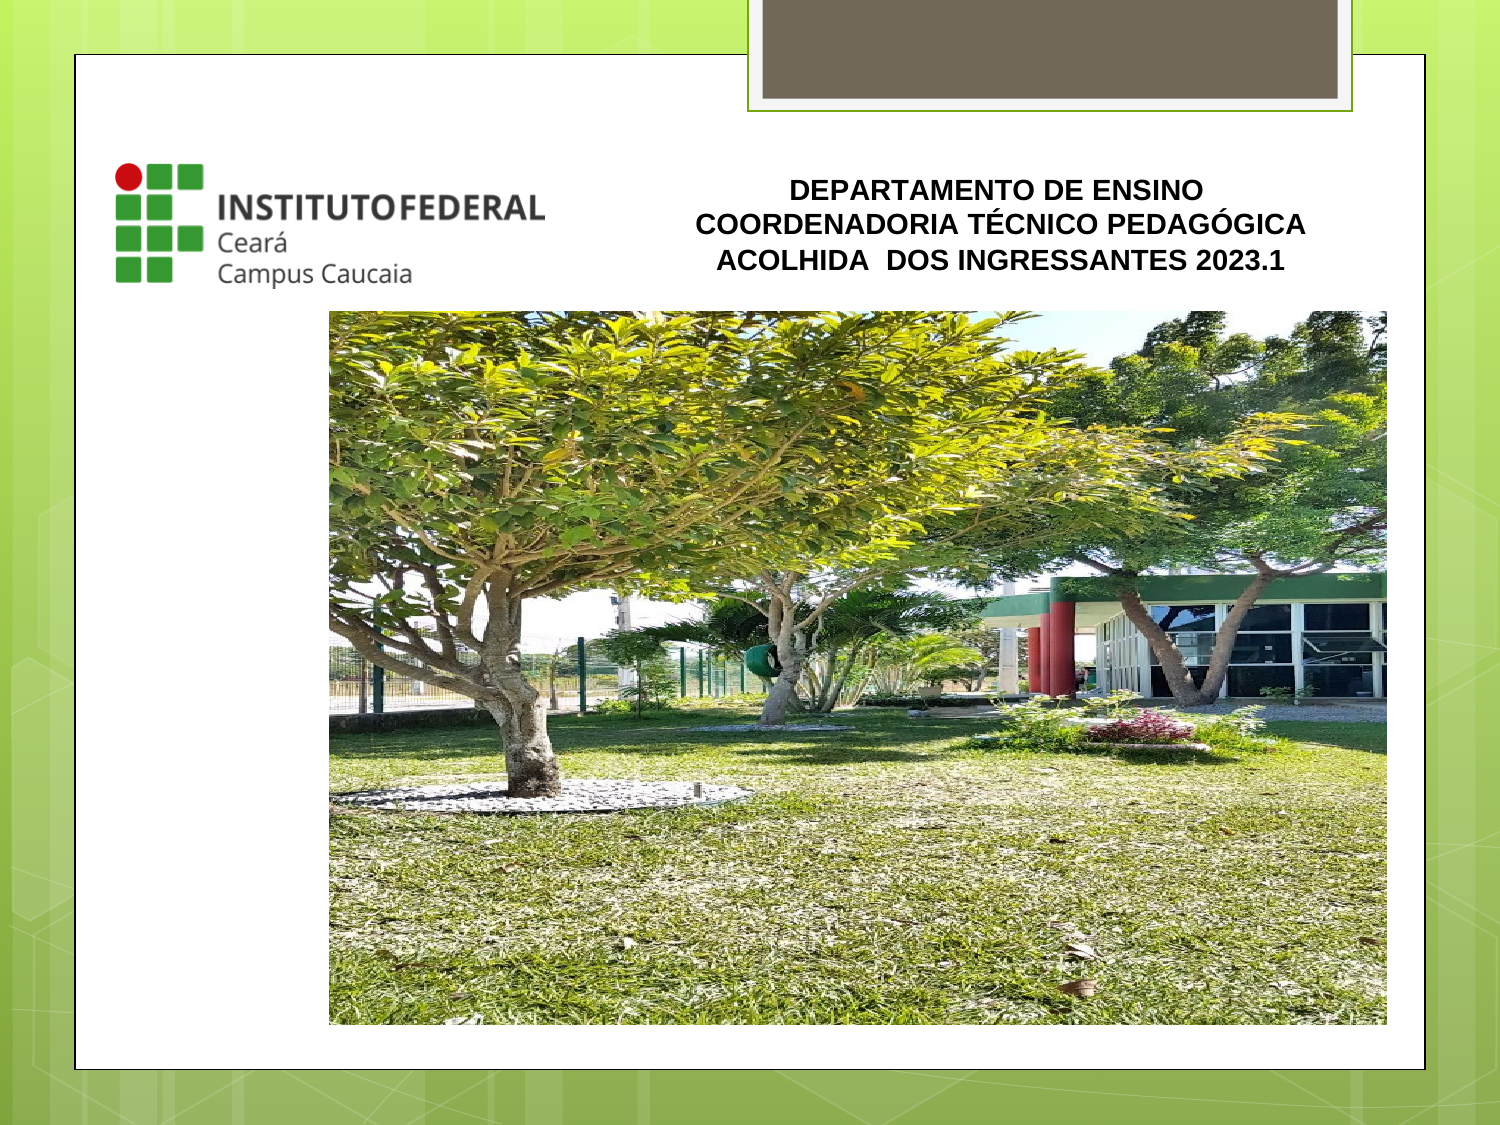

#
DEPARTAMENTO DE ENSINO
COORDENADORIA TÉCNICO PEDAGÓGICA
ACOLHIDA DOS INGRESSANTES 2023.1